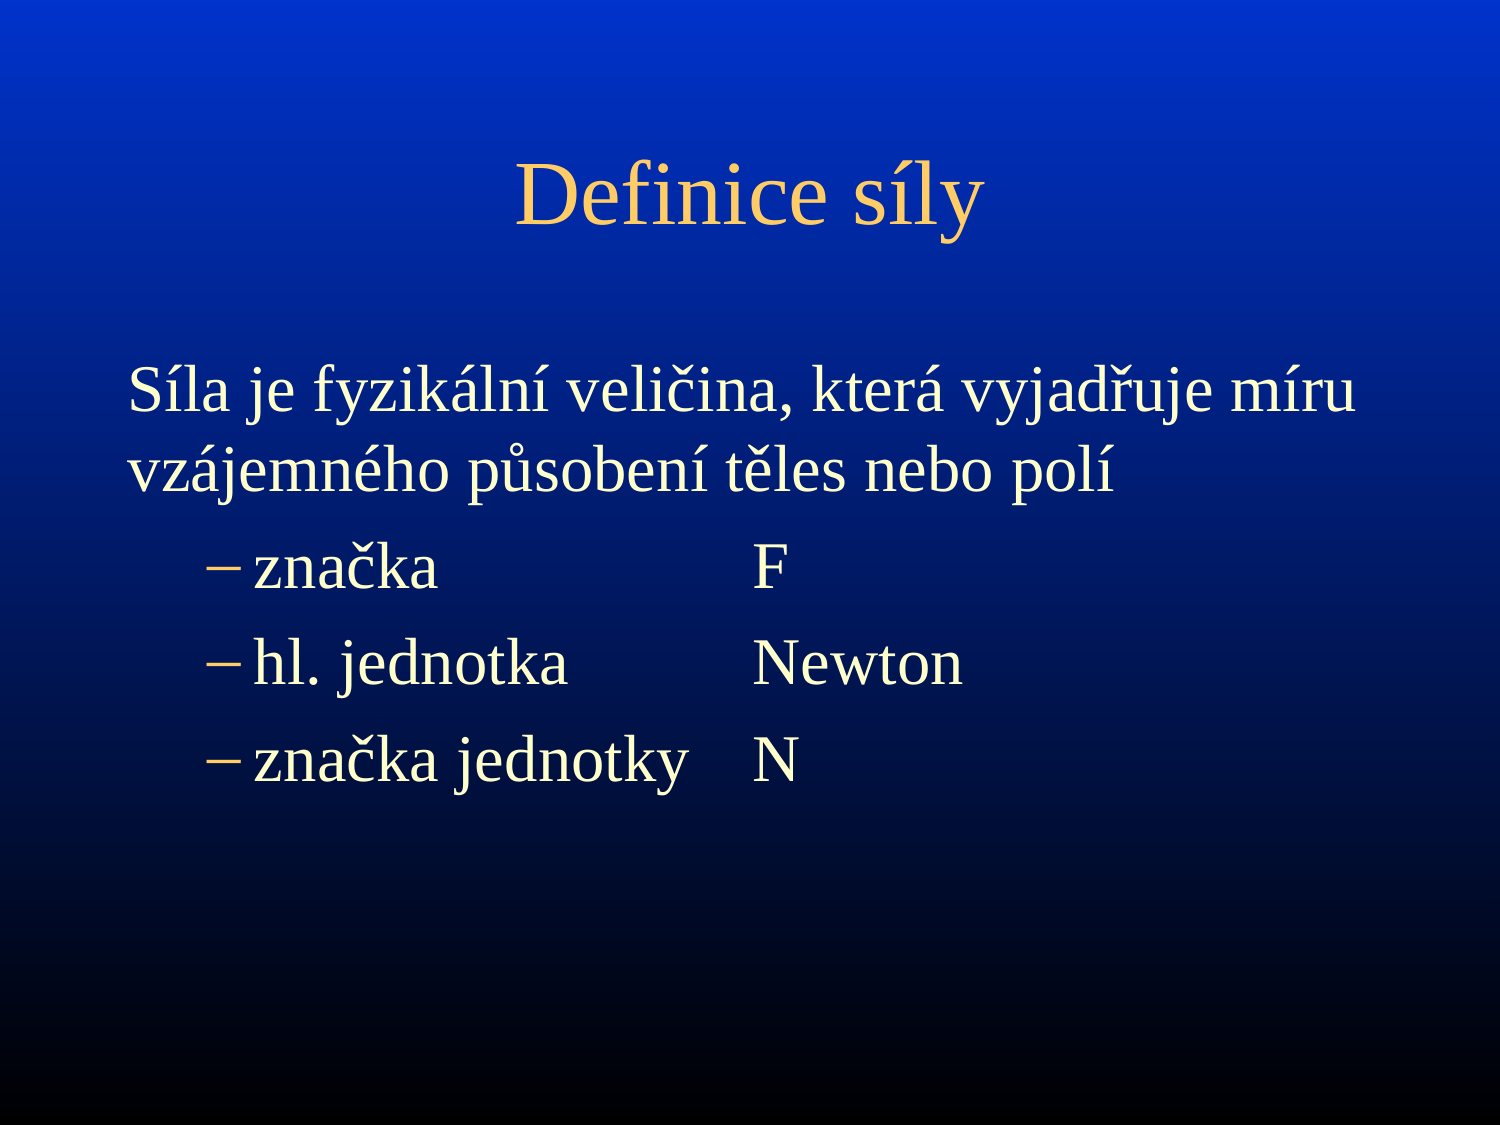

# Definice síly
Síla je fyzikální veličina, která vyjadřuje míru vzájemného působení těles nebo polí
značka	F
hl. jednotka	Newton
značka jednotky	N
21